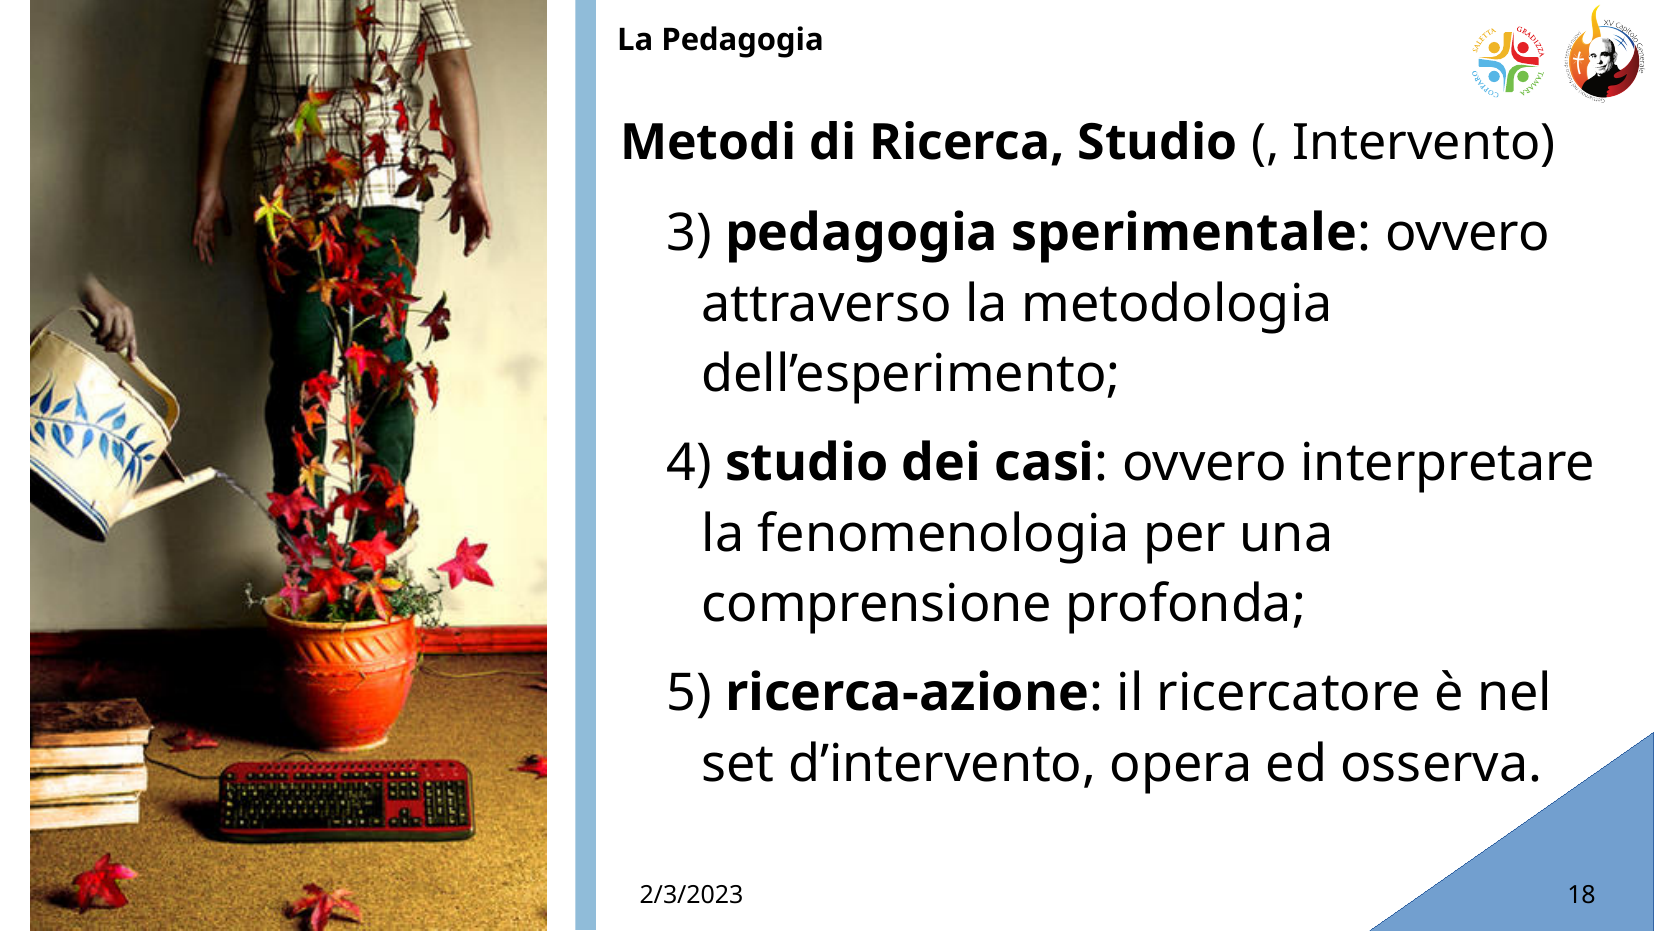

La Pedagogia
Metodi di Ricerca, Studio (, Intervento)
# pedagogia sperimentale: ovvero attraverso la metodologia dell’esperimento;
 studio dei casi: ovvero interpretare la fenomenologia per una comprensione profonda;
 ricerca-azione: il ricercatore è nel set d’intervento, opera ed osserva.